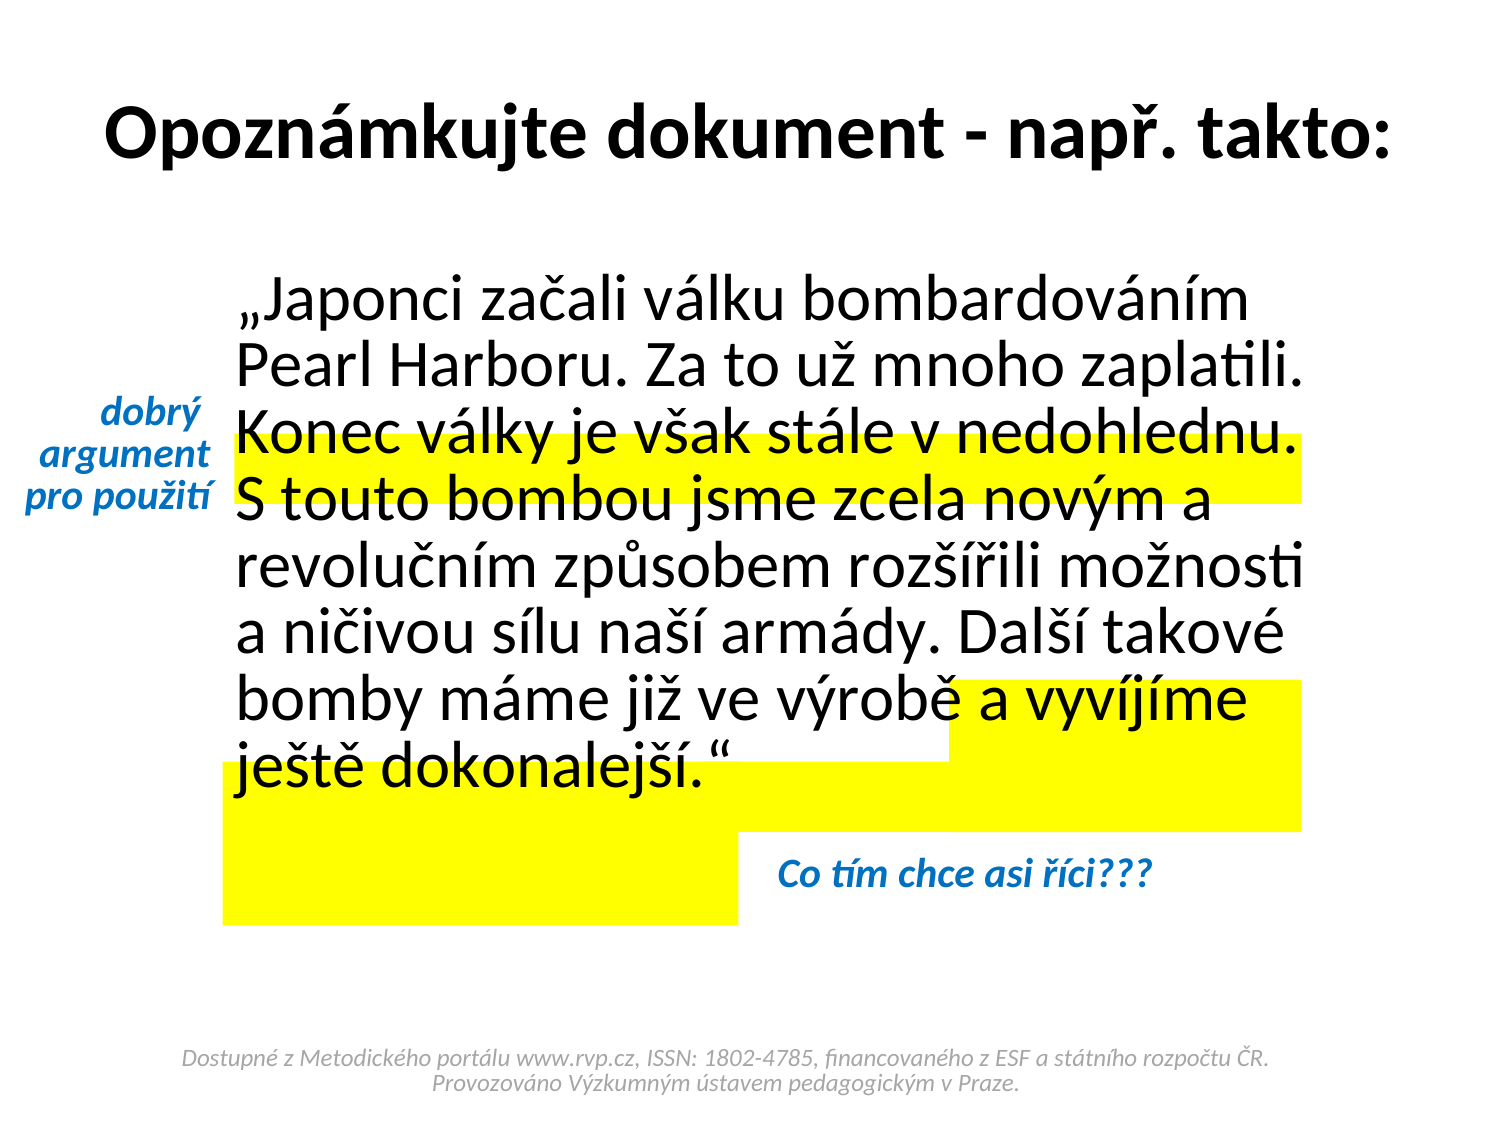

# Opoznámkujte dokument - např. takto:
	„Japonci začali válku bombardováním Pearl Harboru. Za to už mnoho zaplatili. Konec války je však stále v nedohlednu. S touto bombou jsme zcela novým a revolučním způsobem rozšířili možnosti a ničivou sílu naší armády. Další takové bomby máme již ve výrobě a vyvíjíme ještě dokonalejší.“
dobrý
argument
pro použití
Co tím chce asi říci???
Dostupné z Metodického portálu www.rvp.cz, ISSN: 1802-4785, financovaného z ESF a státního rozpočtu ČR. Provozováno Výzkumným ústavem pedagogickým v Praze.